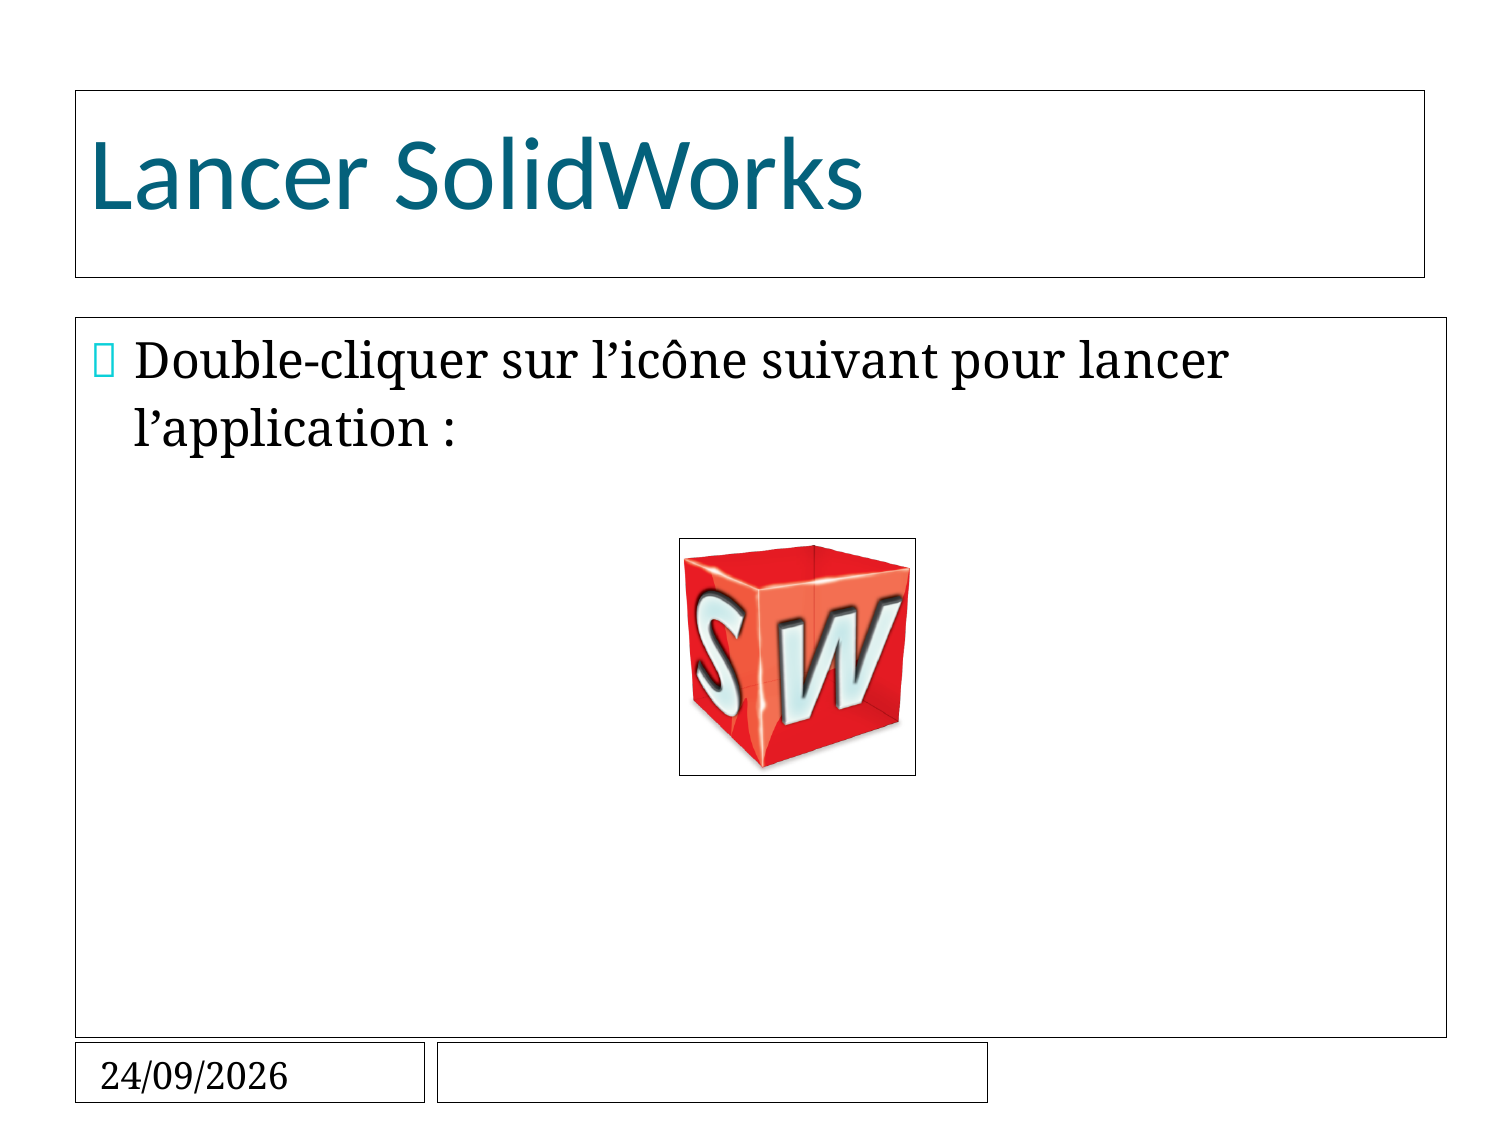

# Lancer SolidWorks
Double-cliquer sur l’icône suivant pour lancer l’application :